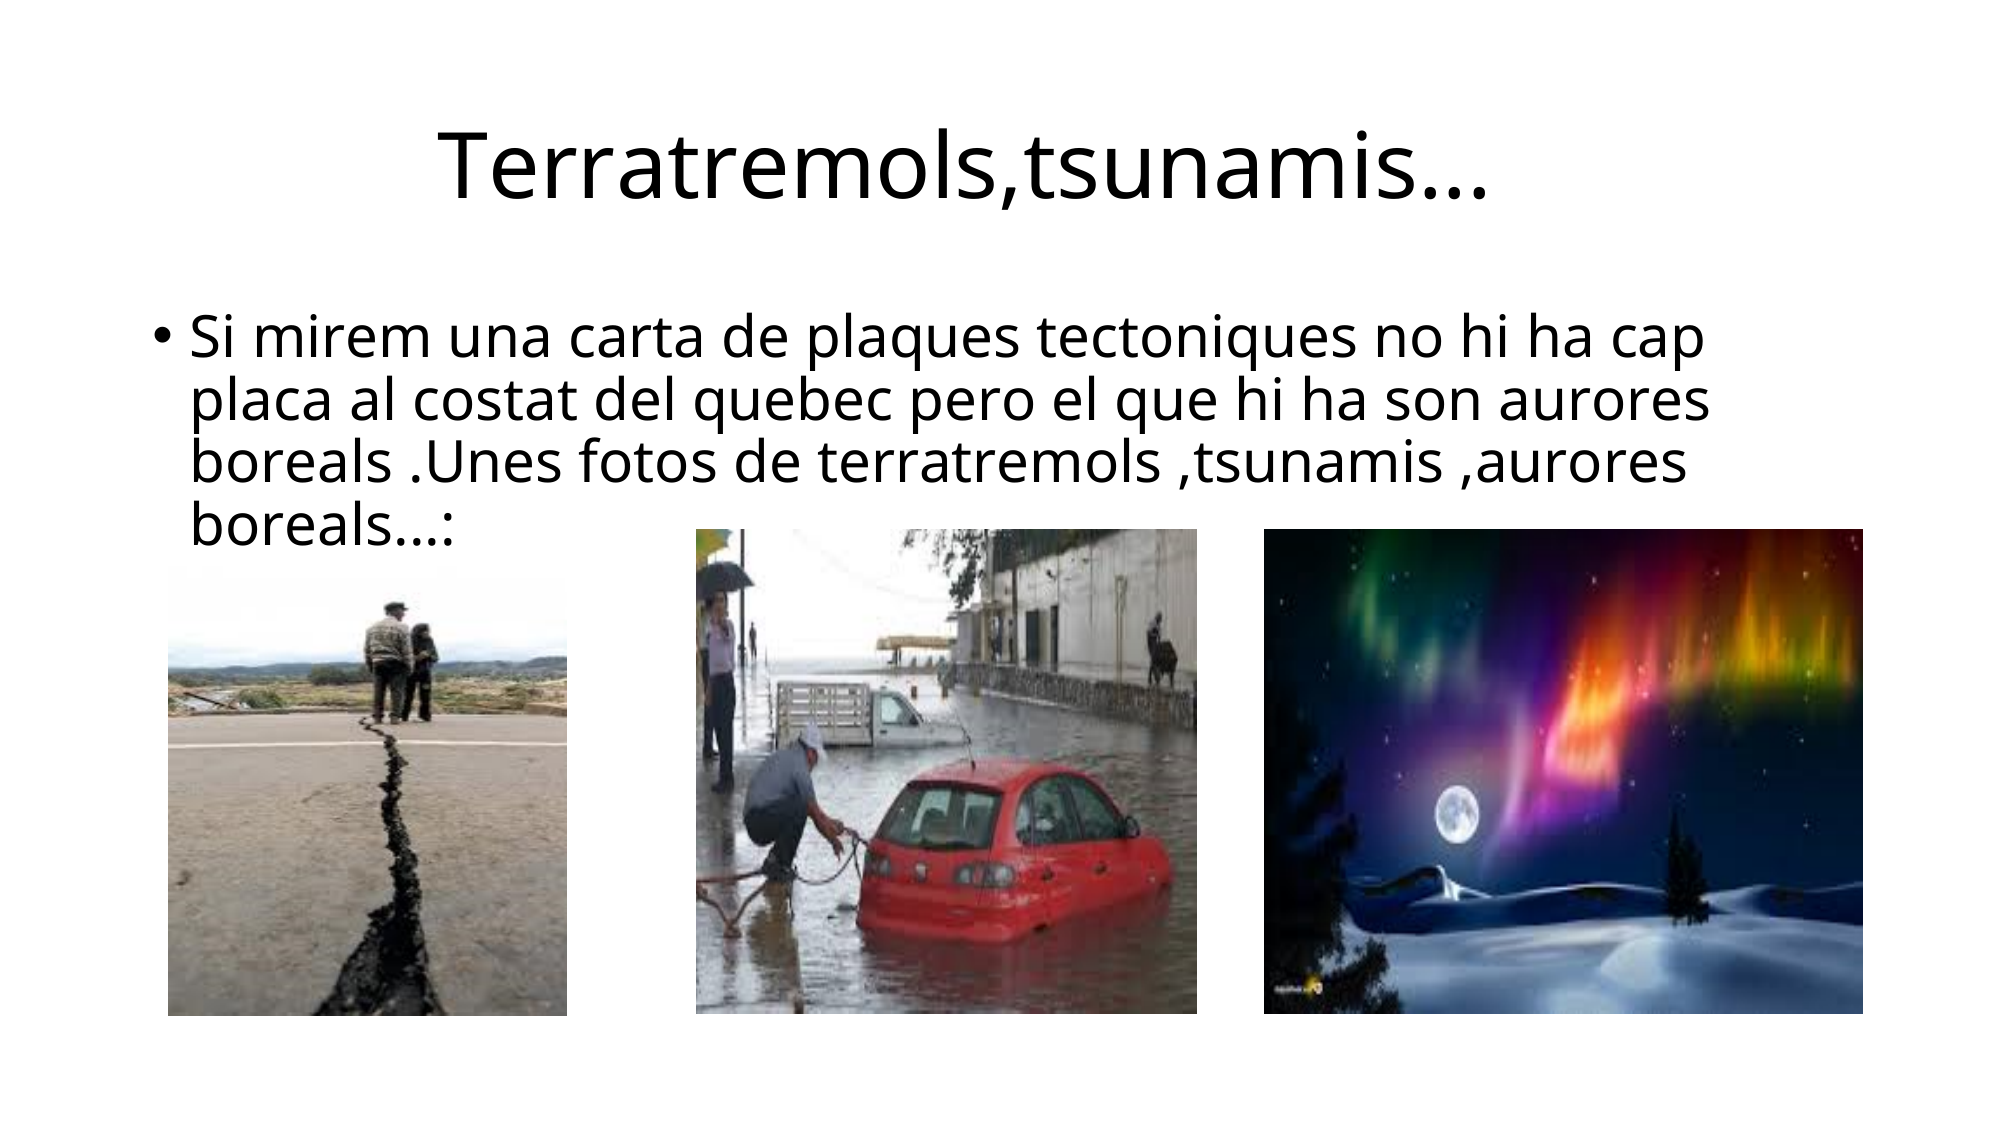

# Terratremols,tsunamis...
Si mirem una carta de plaques tectoniques no hi ha cap placa al costat del quebec pero el que hi ha son aurores boreals .Unes fotos de terratremols ,tsunamis ,aurores boreals...: